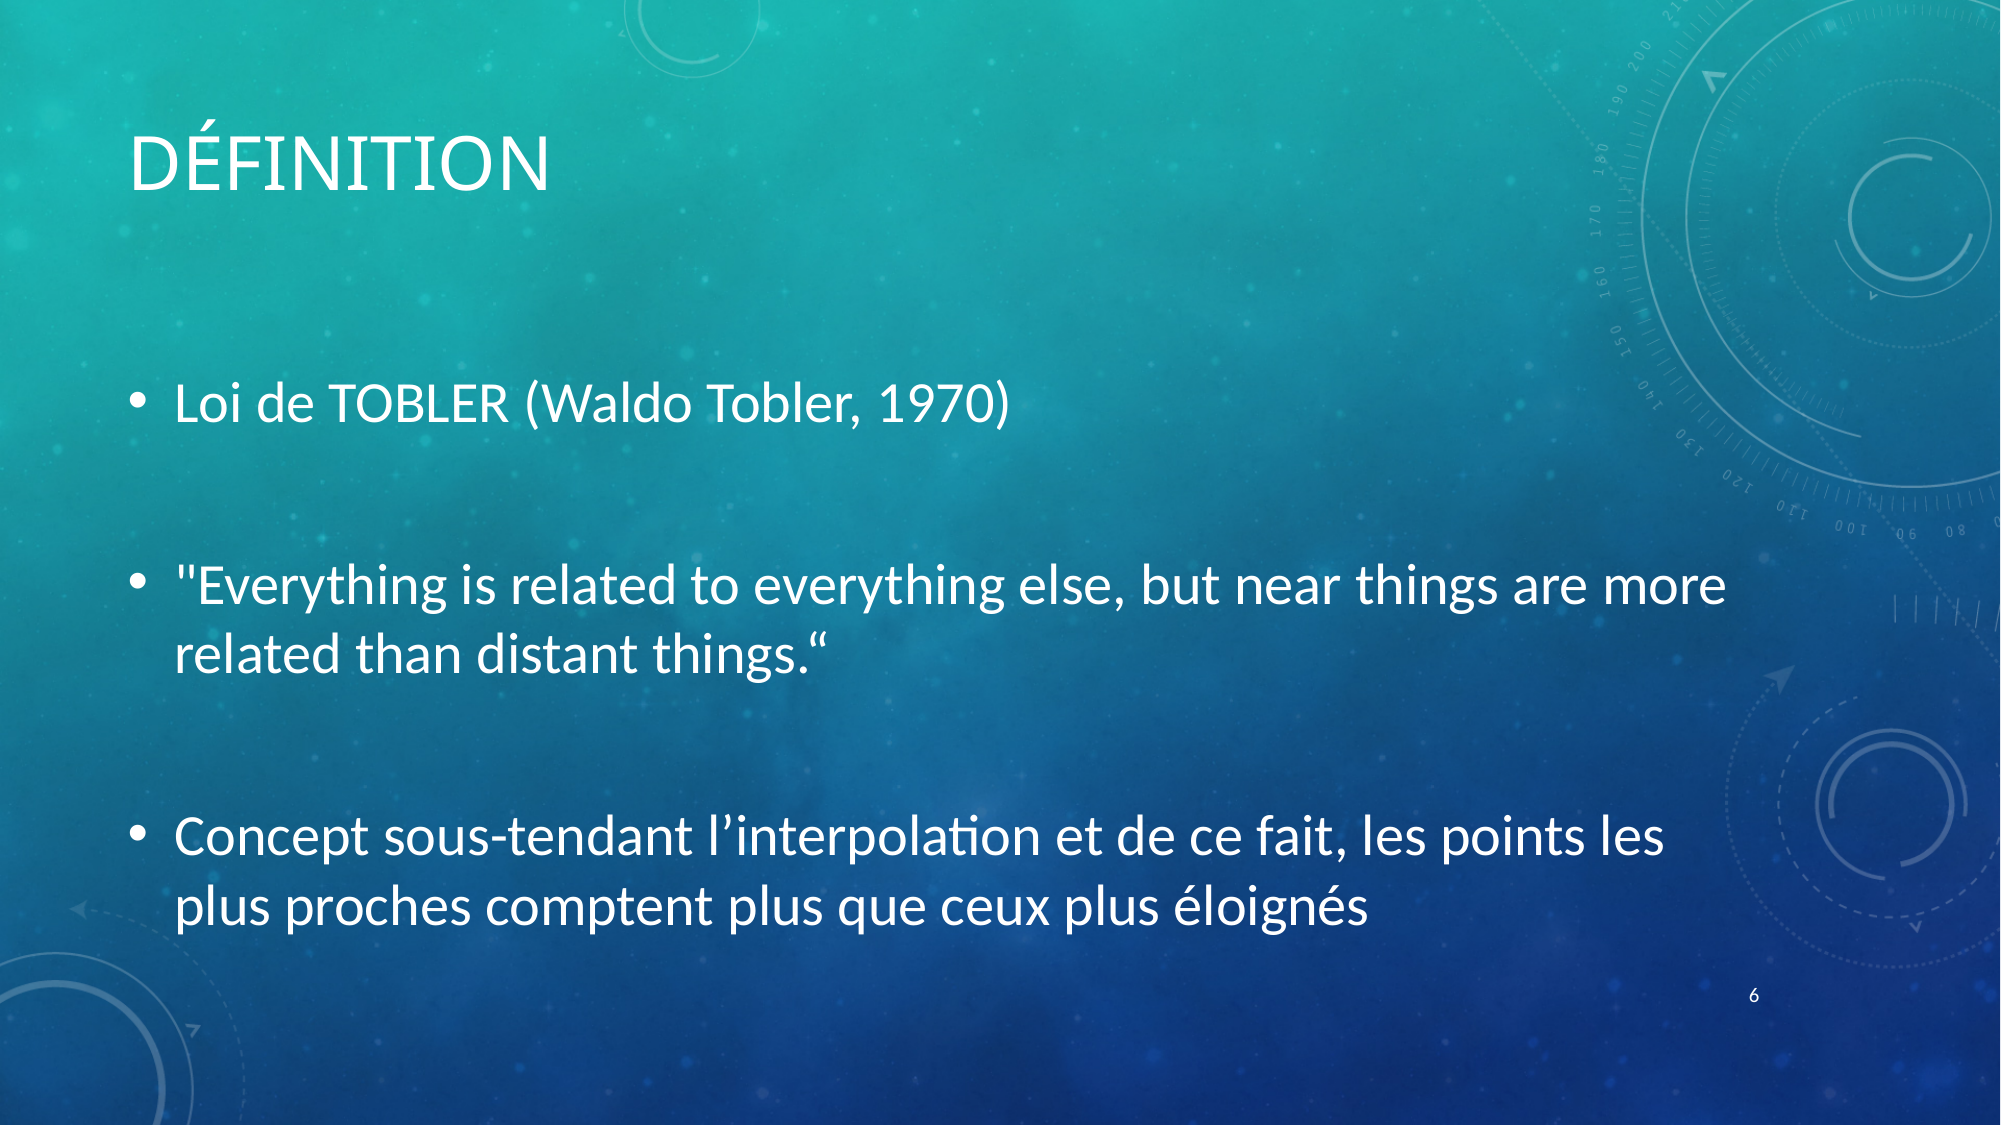

# définition
Loi de TOBLER (Waldo Tobler, 1970)
"Everything is related to everything else, but near things are more related than distant things.“
Concept sous-tendant l’interpolation et de ce fait, les points les plus proches comptent plus que ceux plus éloignés